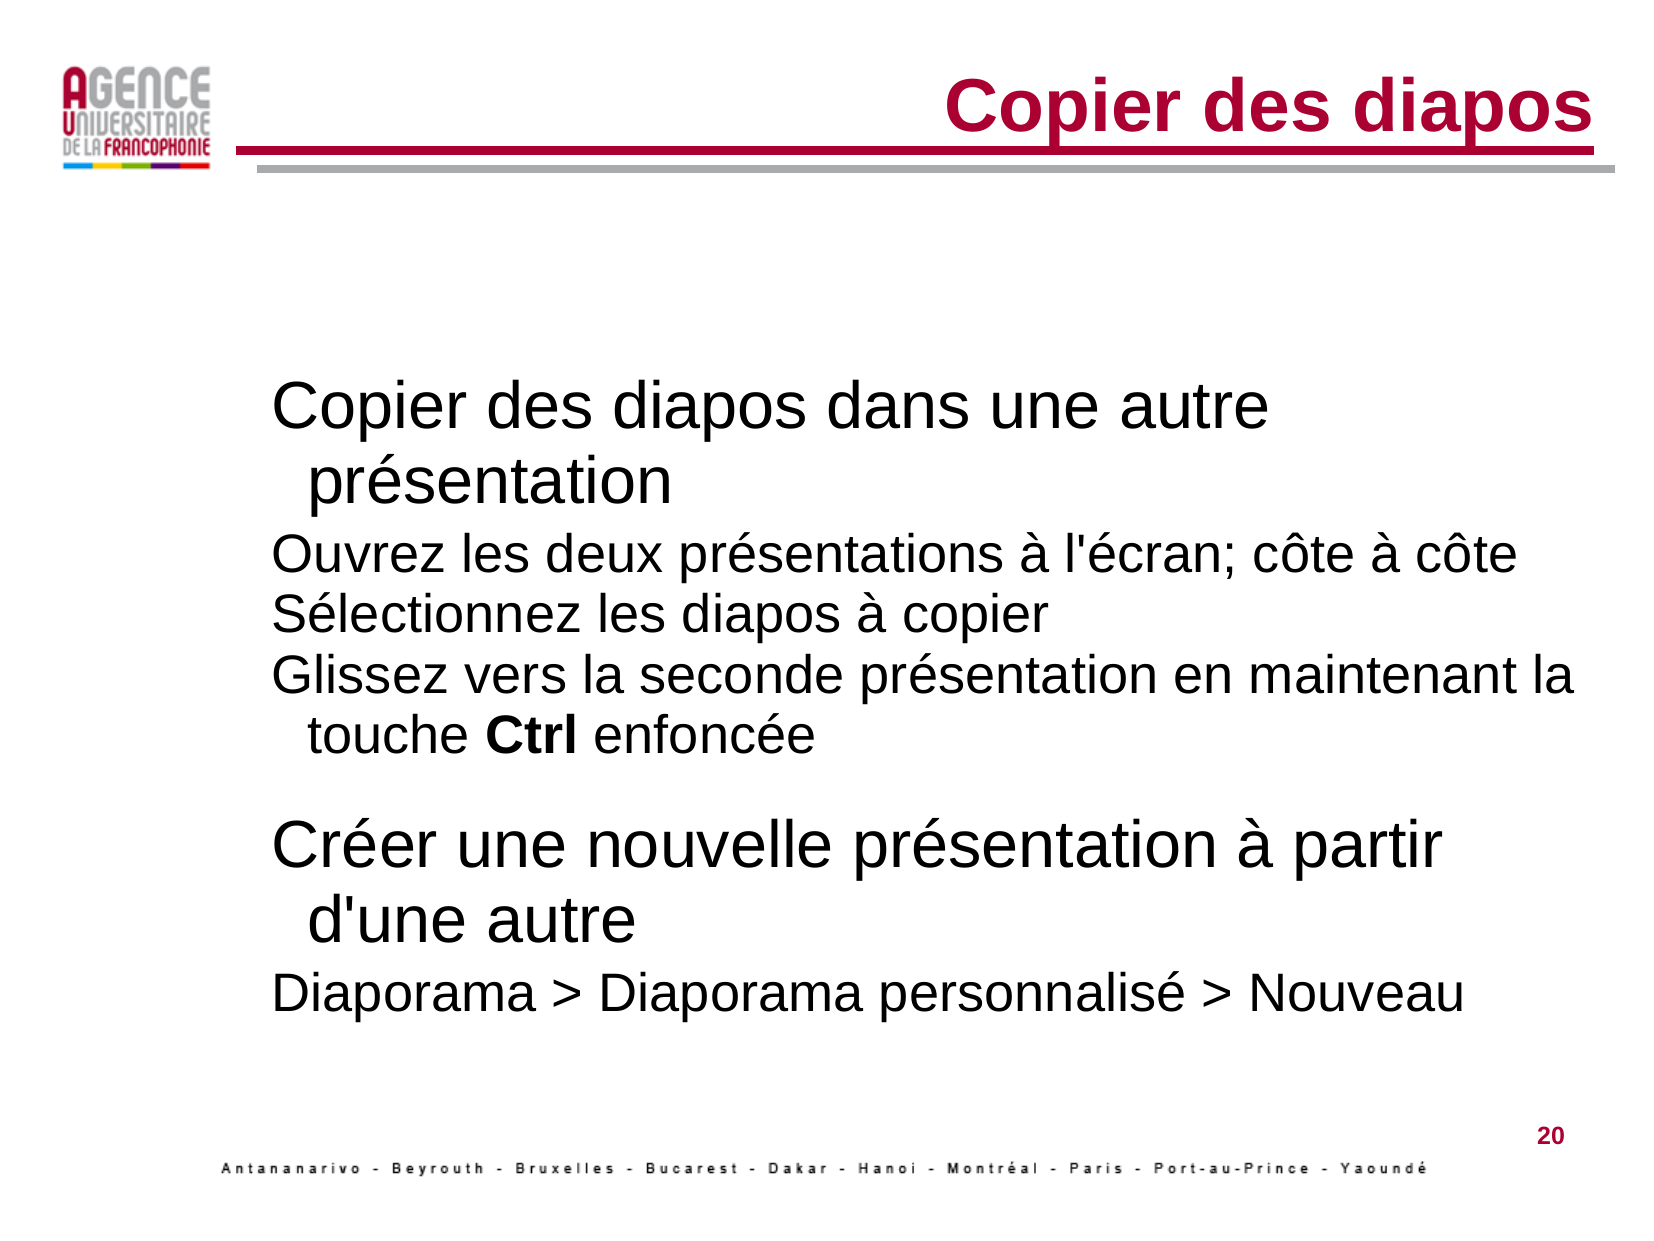

# Copier des diapos
Copier des diapos dans une autre présentation
Ouvrez les deux présentations à l'écran; côte à côte
Sélectionnez les diapos à copier
Glissez vers la seconde présentation en maintenant la touche Ctrl enfoncée
Créer une nouvelle présentation à partir d'une autre
Diaporama > Diaporama personnalisé > Nouveau
20